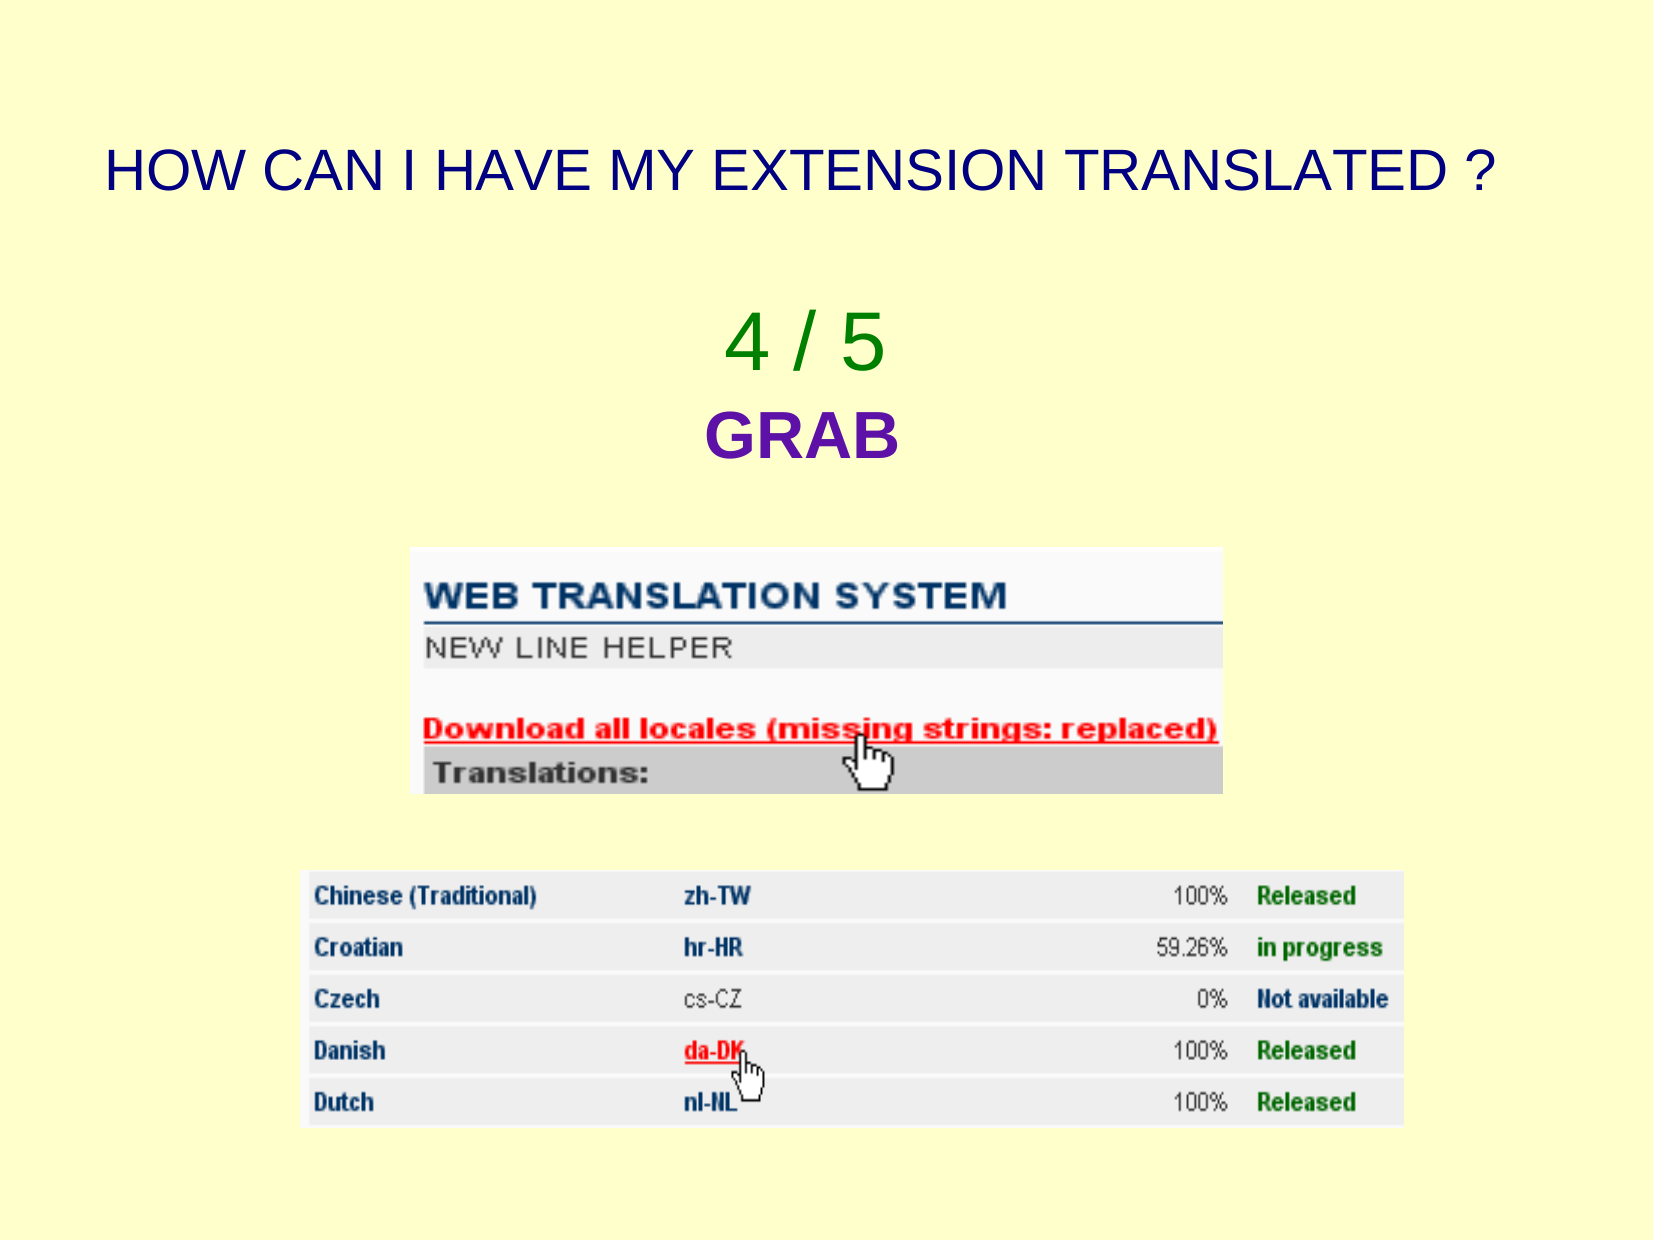

HOW CAN I HAVE MY EXTENSION TRANSLATED ?
4 / 5
GRAB